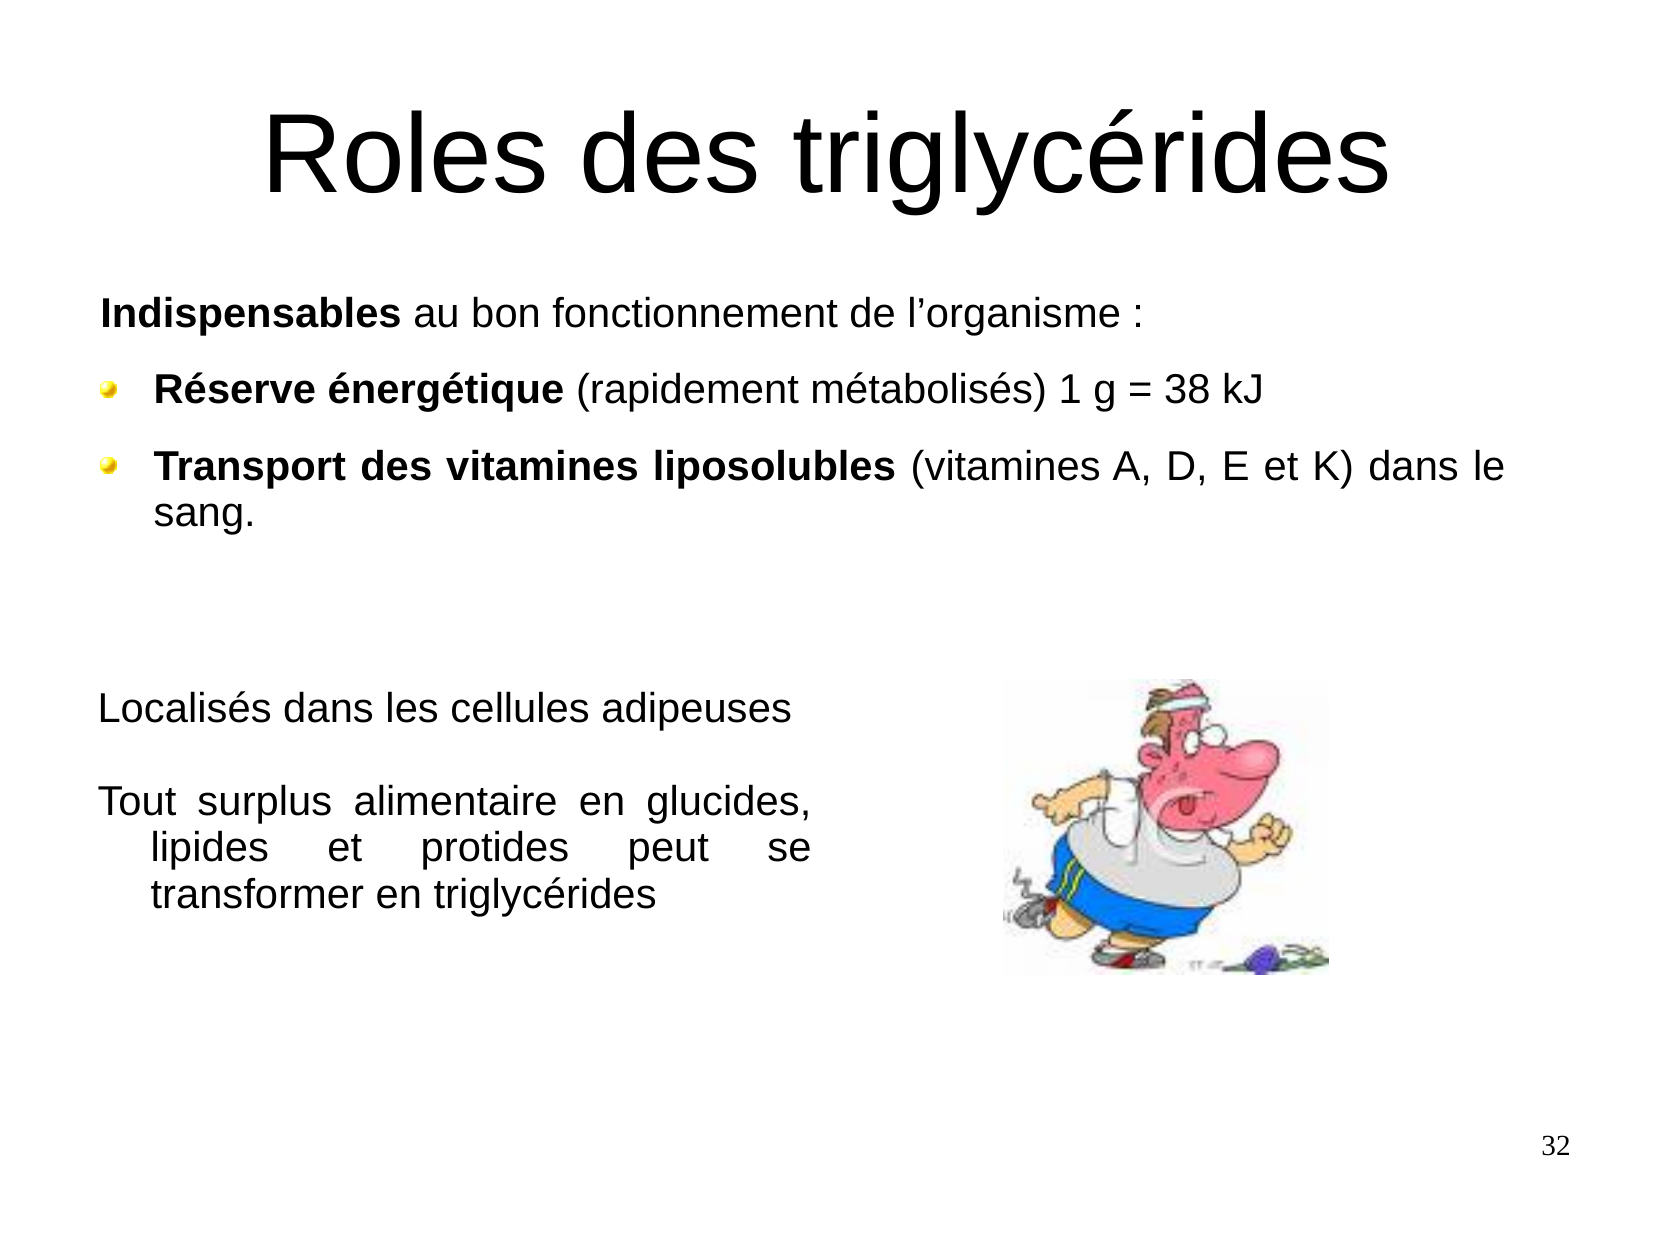

# Roles des triglycérides
Indispensables au bon fonctionnement de l’organisme :
Réserve énergétique (rapidement métabolisés) 1 g = 38 kJ
Transport des vitamines liposolubles (vitamines A, D, E et K) dans le sang.
Localisés dans les cellules adipeuses
Tout surplus alimentaire en glucides, lipides et protides peut se transformer en triglycérides
32